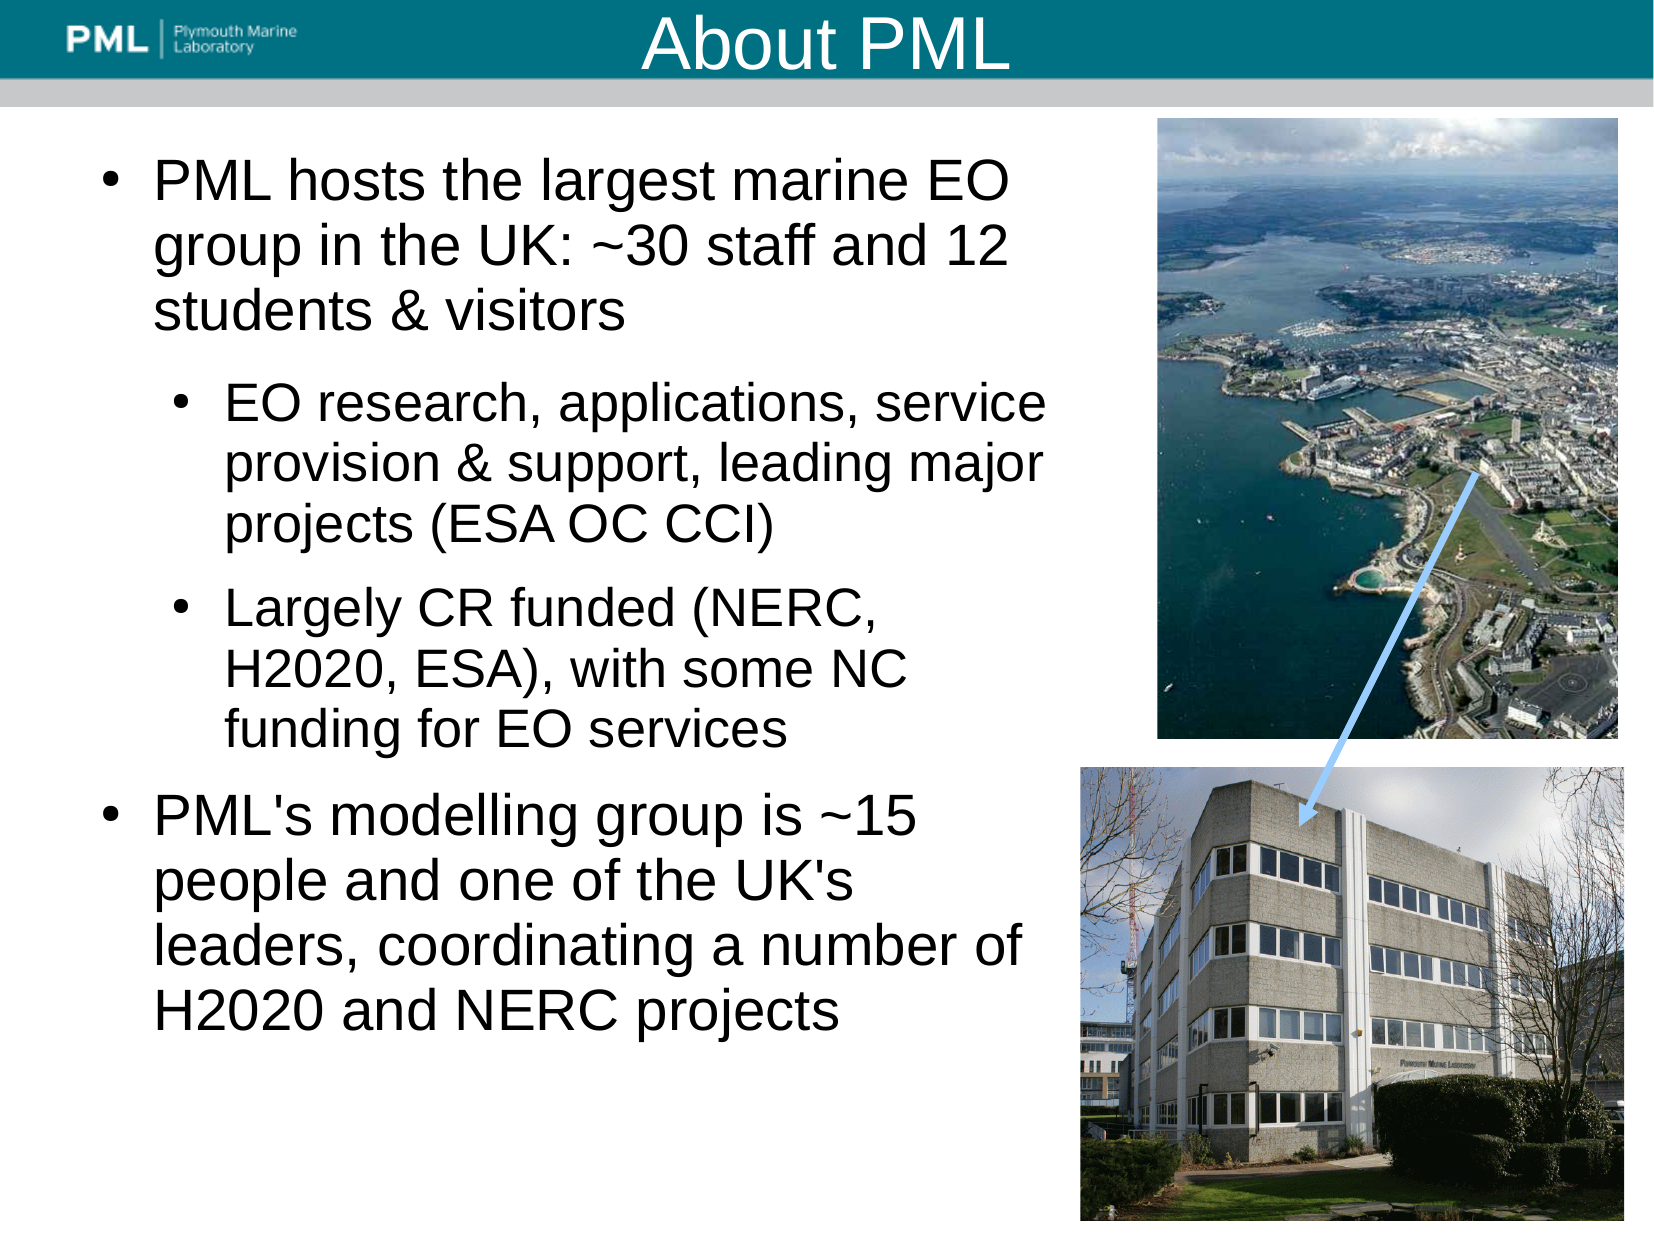

# About PML
PML hosts the largest marine EO group in the UK: ~30 staff and 12 students & visitors
EO research, applications, service provision & support, leading major projects (ESA OC CCI)
Largely CR funded (NERC, H2020, ESA), with some NC funding for EO services
PML's modelling group is ~15 people and one of the UK's leaders, coordinating a number of H2020 and NERC projects